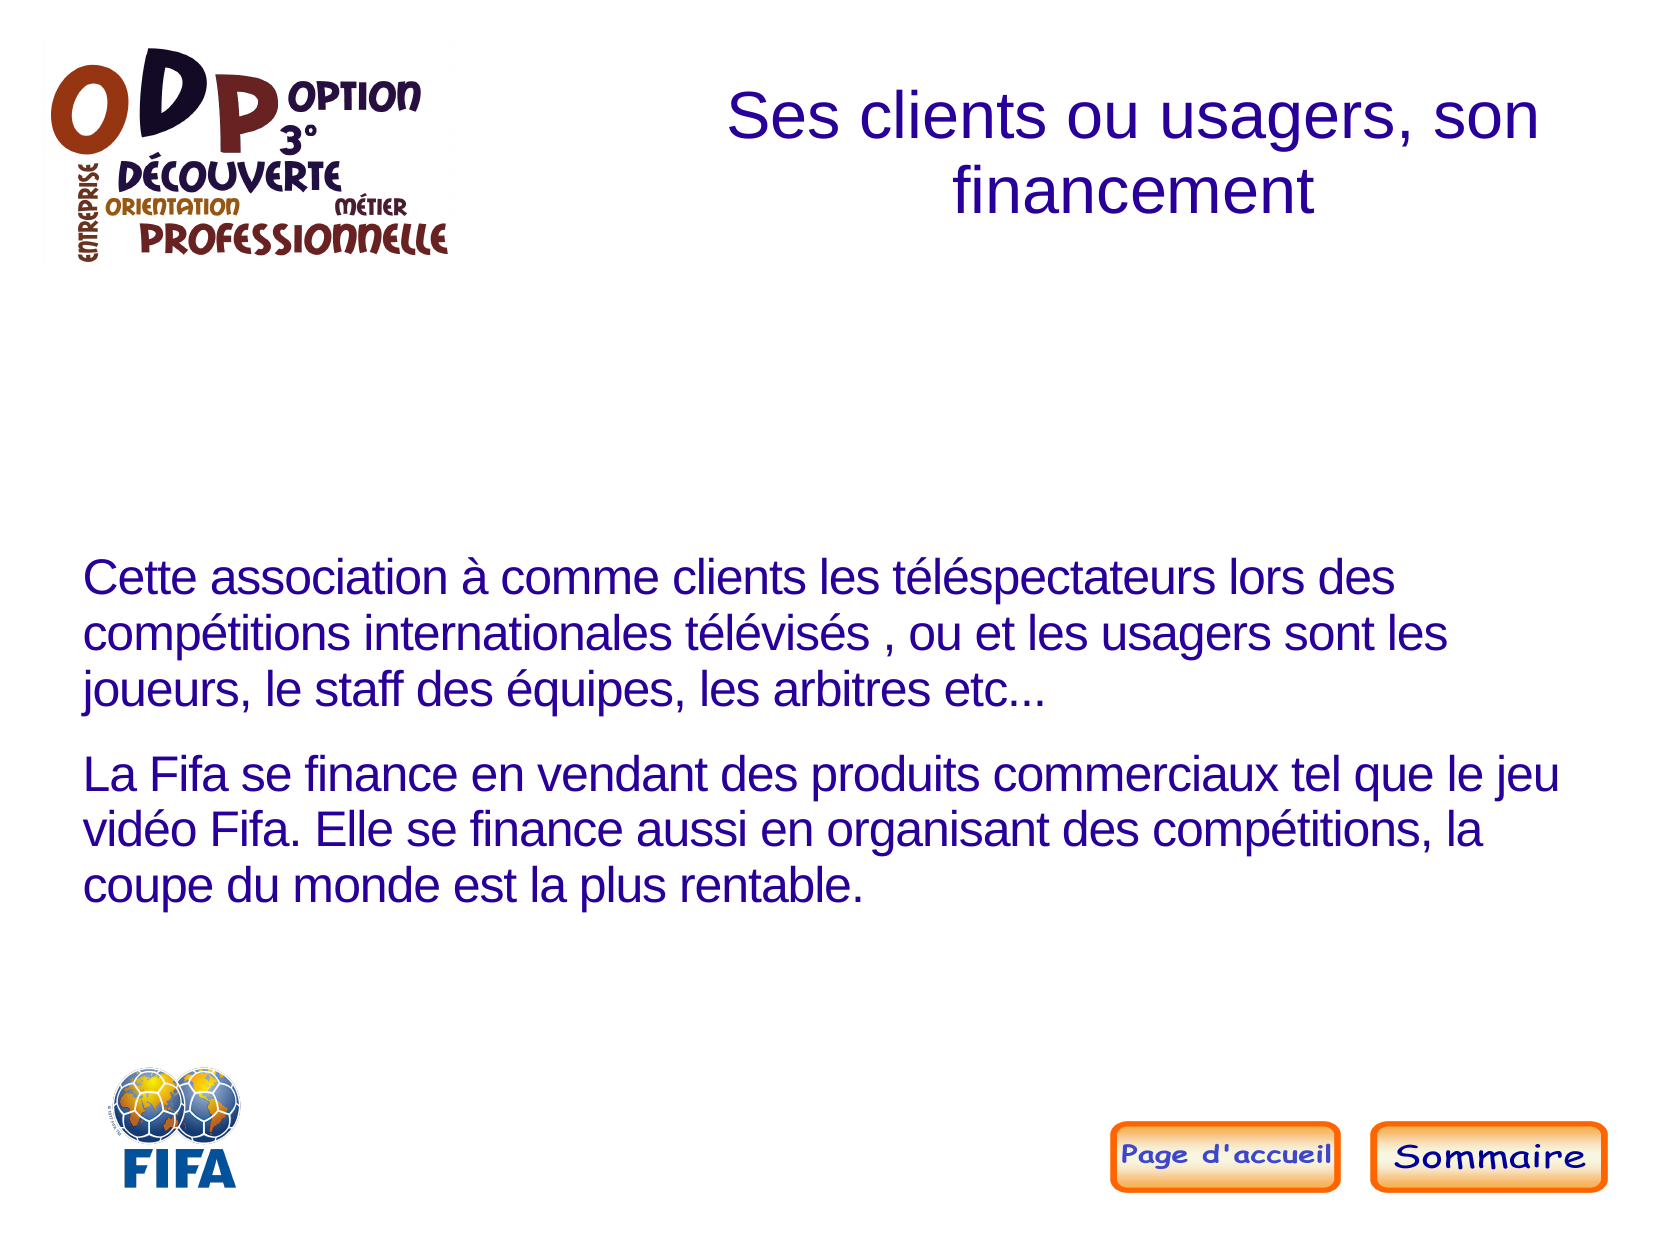

# Ses clients ou usagers, son financement
Cette association à comme clients les téléspectateurs lors des compétitions internationales télévisés , ou et les usagers sont les joueurs, le staff des équipes, les arbitres etc...
La Fifa se finance en vendant des produits commerciaux tel que le jeu vidéo Fifa. Elle se finance aussi en organisant des compétitions, la coupe du monde est la plus rentable.